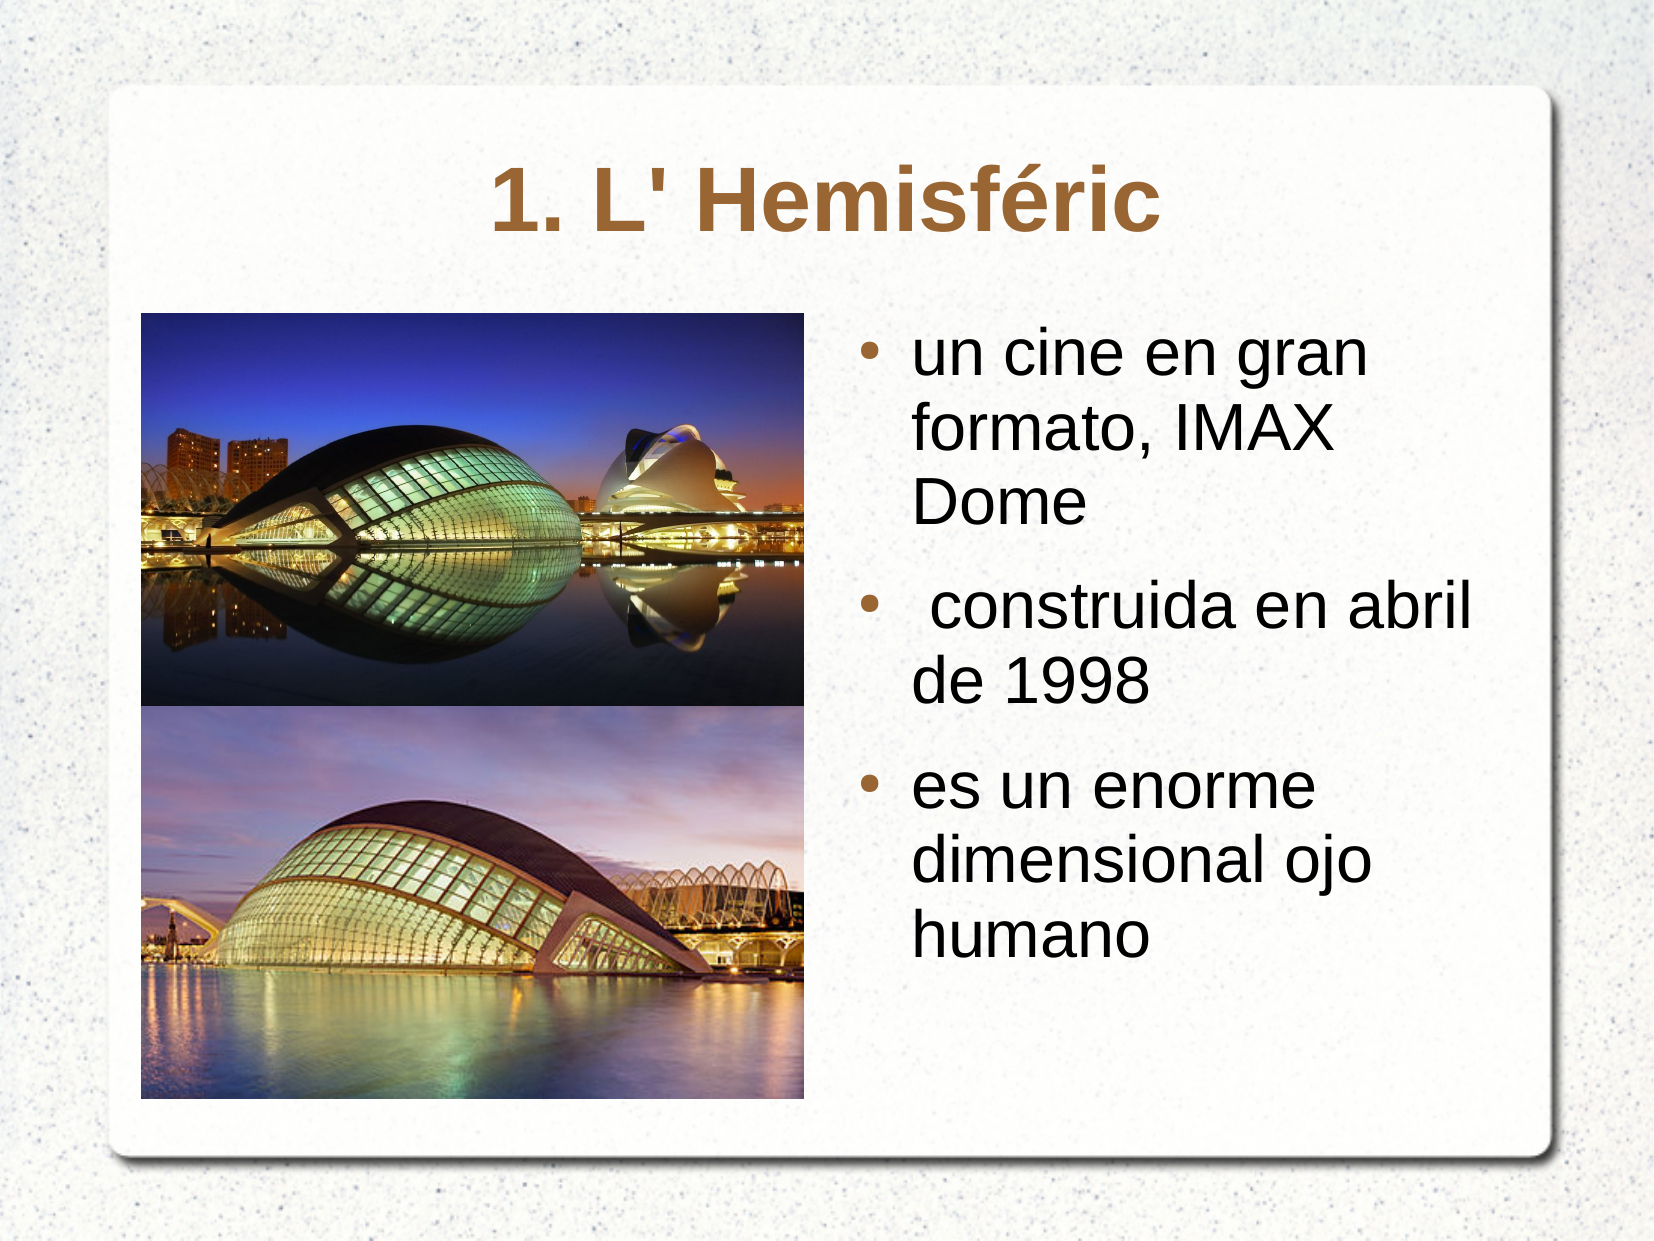

# 1. L' Hemisféric
un cine en gran formato, IMAX Dome
 construida en abril de 1998
es un enorme dimensional ojo humano